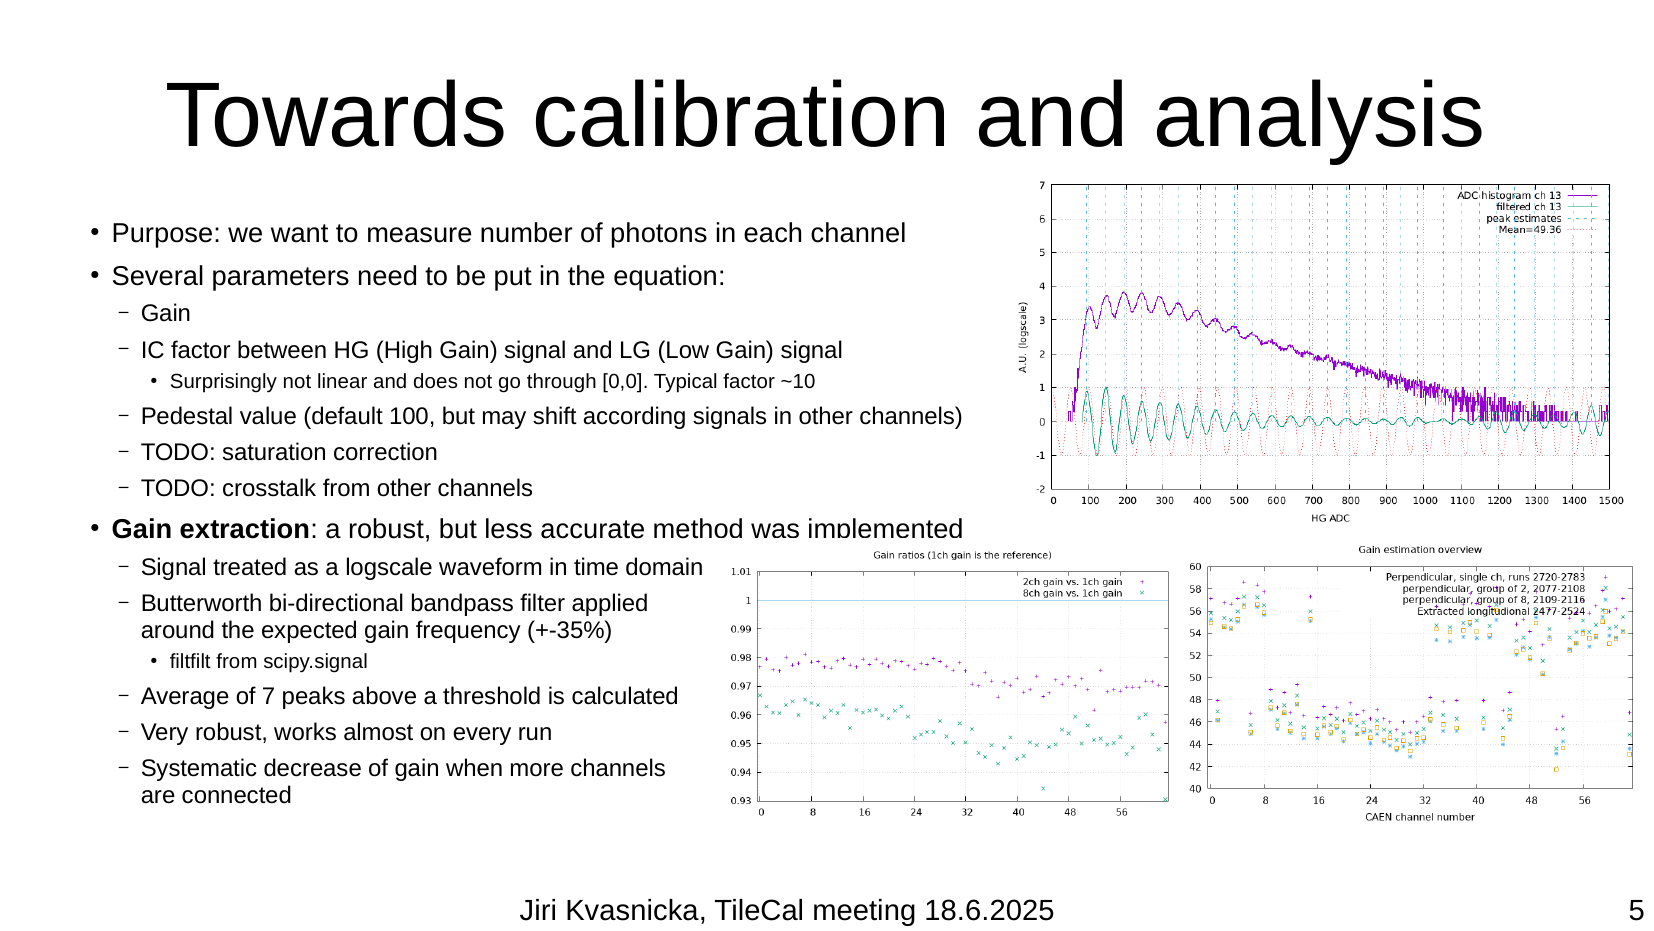

# Towards calibration and analysis
Purpose: we want to measure number of photons in each channel
Several parameters need to be put in the equation:
Gain
IC factor between HG (High Gain) signal and LG (Low Gain) signal
Surprisingly not linear and does not go through [0,0]. Typical factor ~10
Pedestal value (default 100, but may shift according signals in other channels)
TODO: saturation correction
TODO: crosstalk from other channels
Gain extraction: a robust, but less accurate method was implemented
Signal treated as a logscale waveform in time domain
Butterworth bi-directional bandpass filter applied
around the expected gain frequency (+-35%)
filtfilt from scipy.signal
Average of 7 peaks above a threshold is calculated
Very robust, works almost on every run
Systematic decrease of gain when more channels
are connected